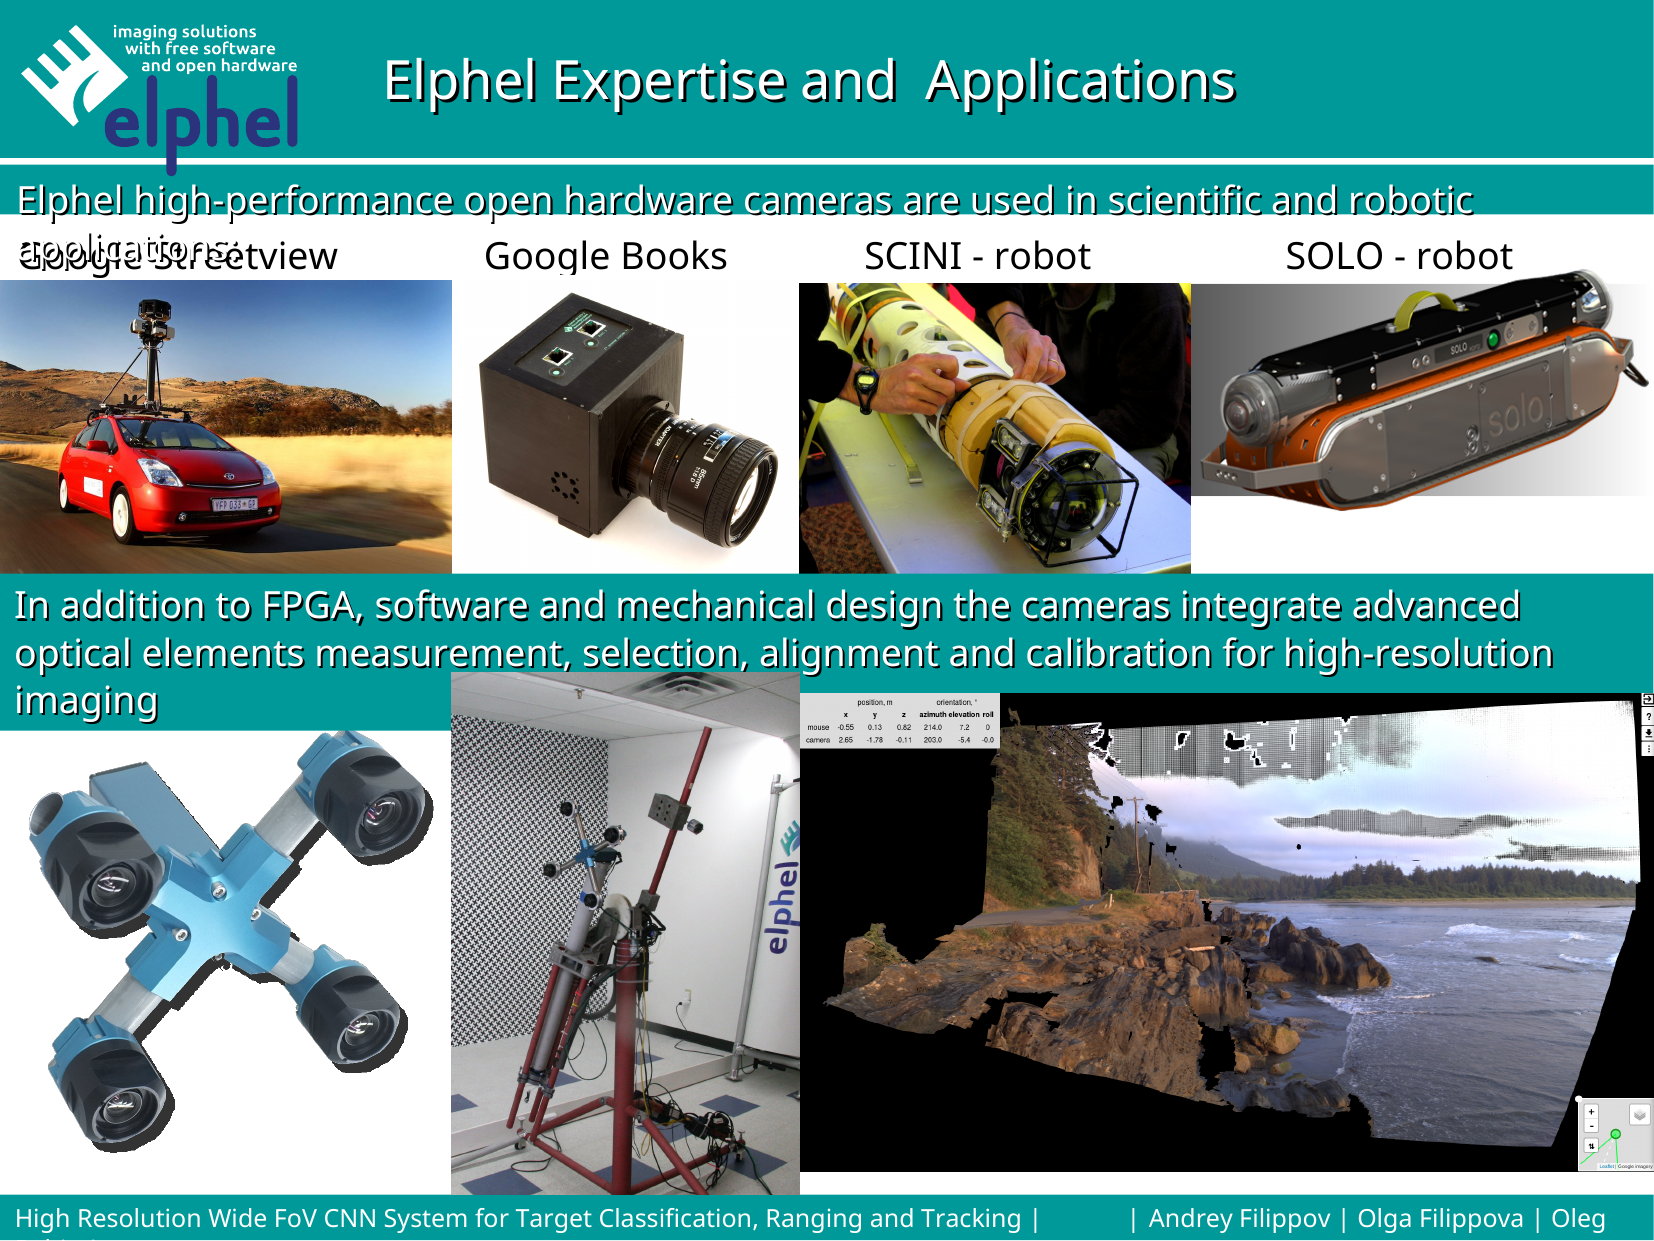

# Elphel Expertise and Applications
Elphel high-performance open hardware cameras are used in scientific and robotic applications:
Google Streetview Google Books SCINI - robot SOLO - robot
In addition to FPGA, software and mechanical design the cameras integrate advanced optical elements measurement, selection, alignment and calibration for high-resolution imaging